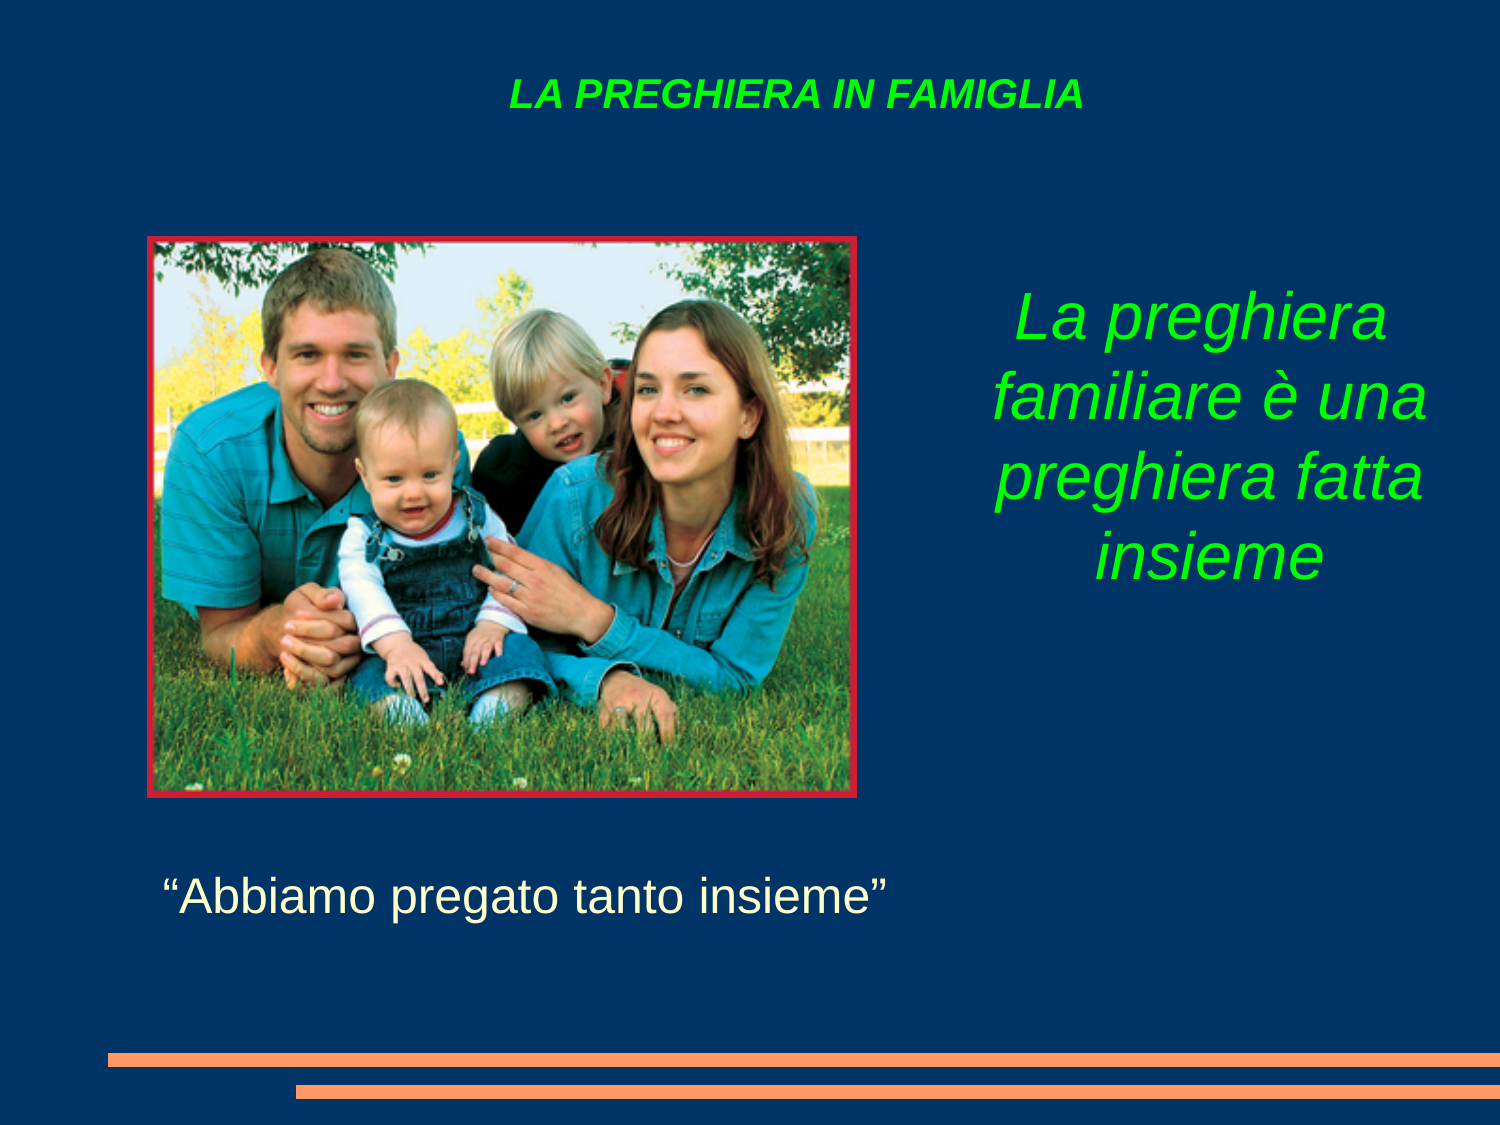

LA PREGHIERA IN FAMIGLIA
La preghiera familiare è una preghiera fatta insieme
“Abbiamo pregato tanto insieme”